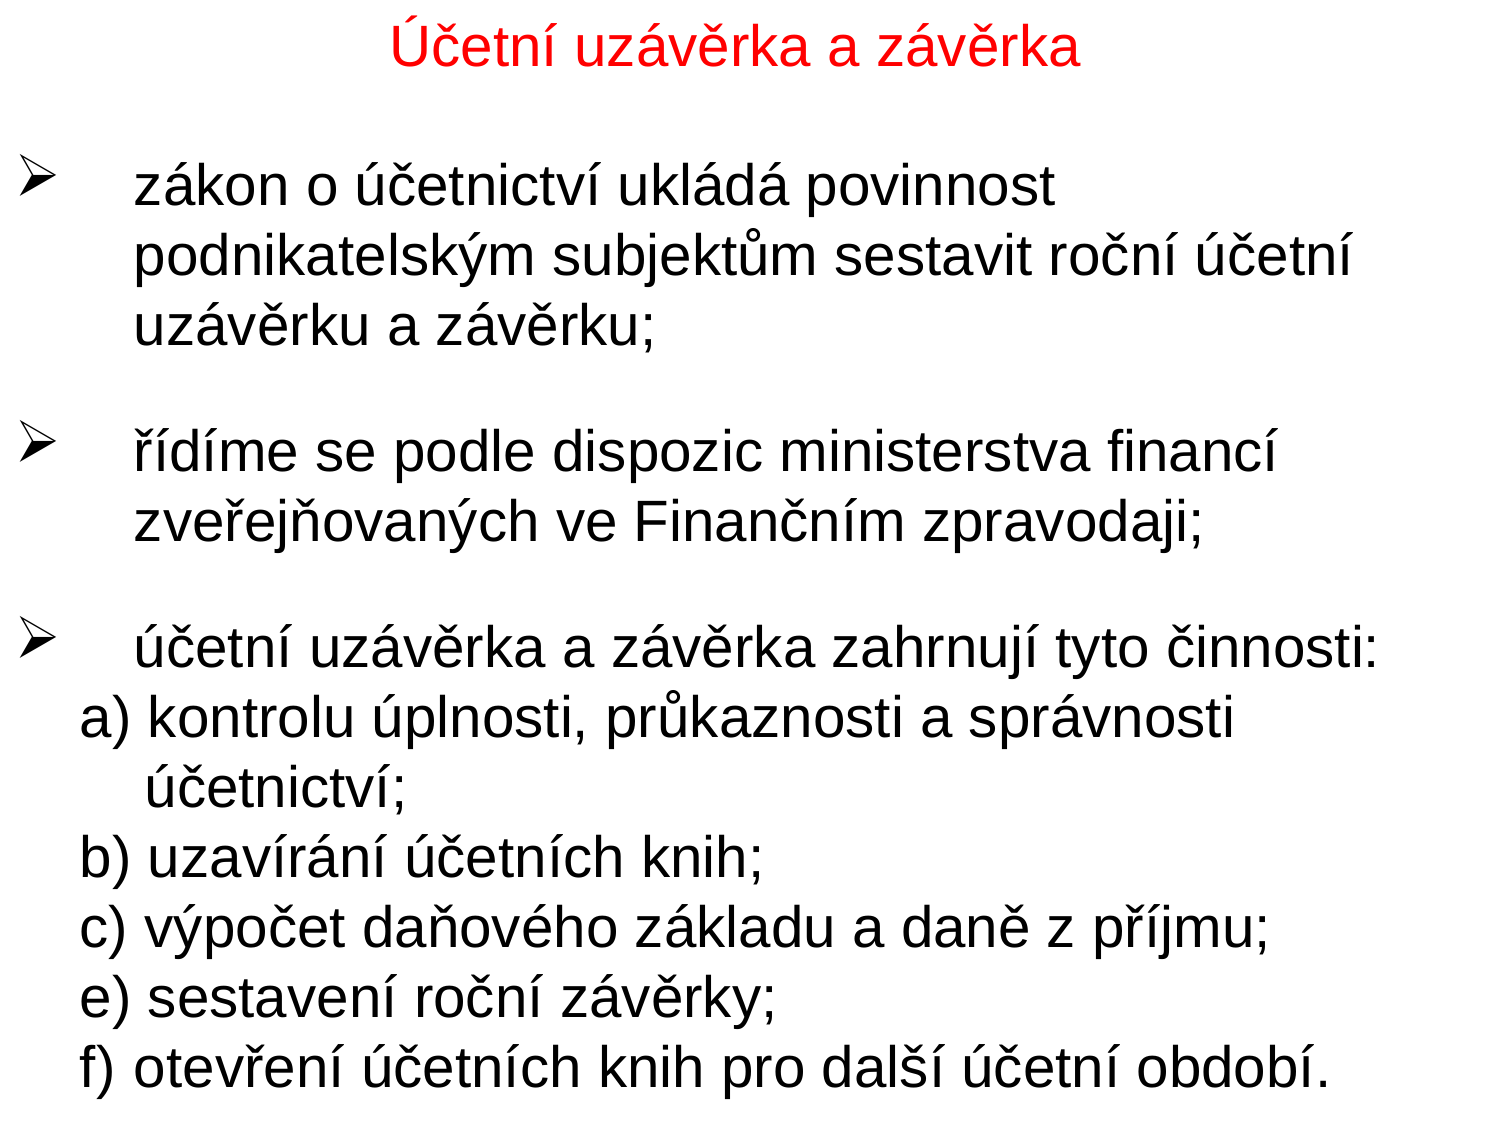

Účetní uzávěrka a závěrka
zákon o účetnictví ukládá povinnost podnikatelským subjektům sestavit roční účetní uzávěrku a závěrku;
řídíme se podle dispozic ministerstva financí
 	zveřejňovaných ve Finančním zpravodaji;
účetní uzávěrka a závěrka zahrnují tyto činnosti:
 a) kontrolu úplnosti, průkaznosti a správnosti
 účetnictví;
 b) uzavírání účetních knih;
 c) výpočet daňového základu a daně z příjmu;
 e) sestavení roční závěrky;
 f)	otevření účetních knih pro další účetní období.